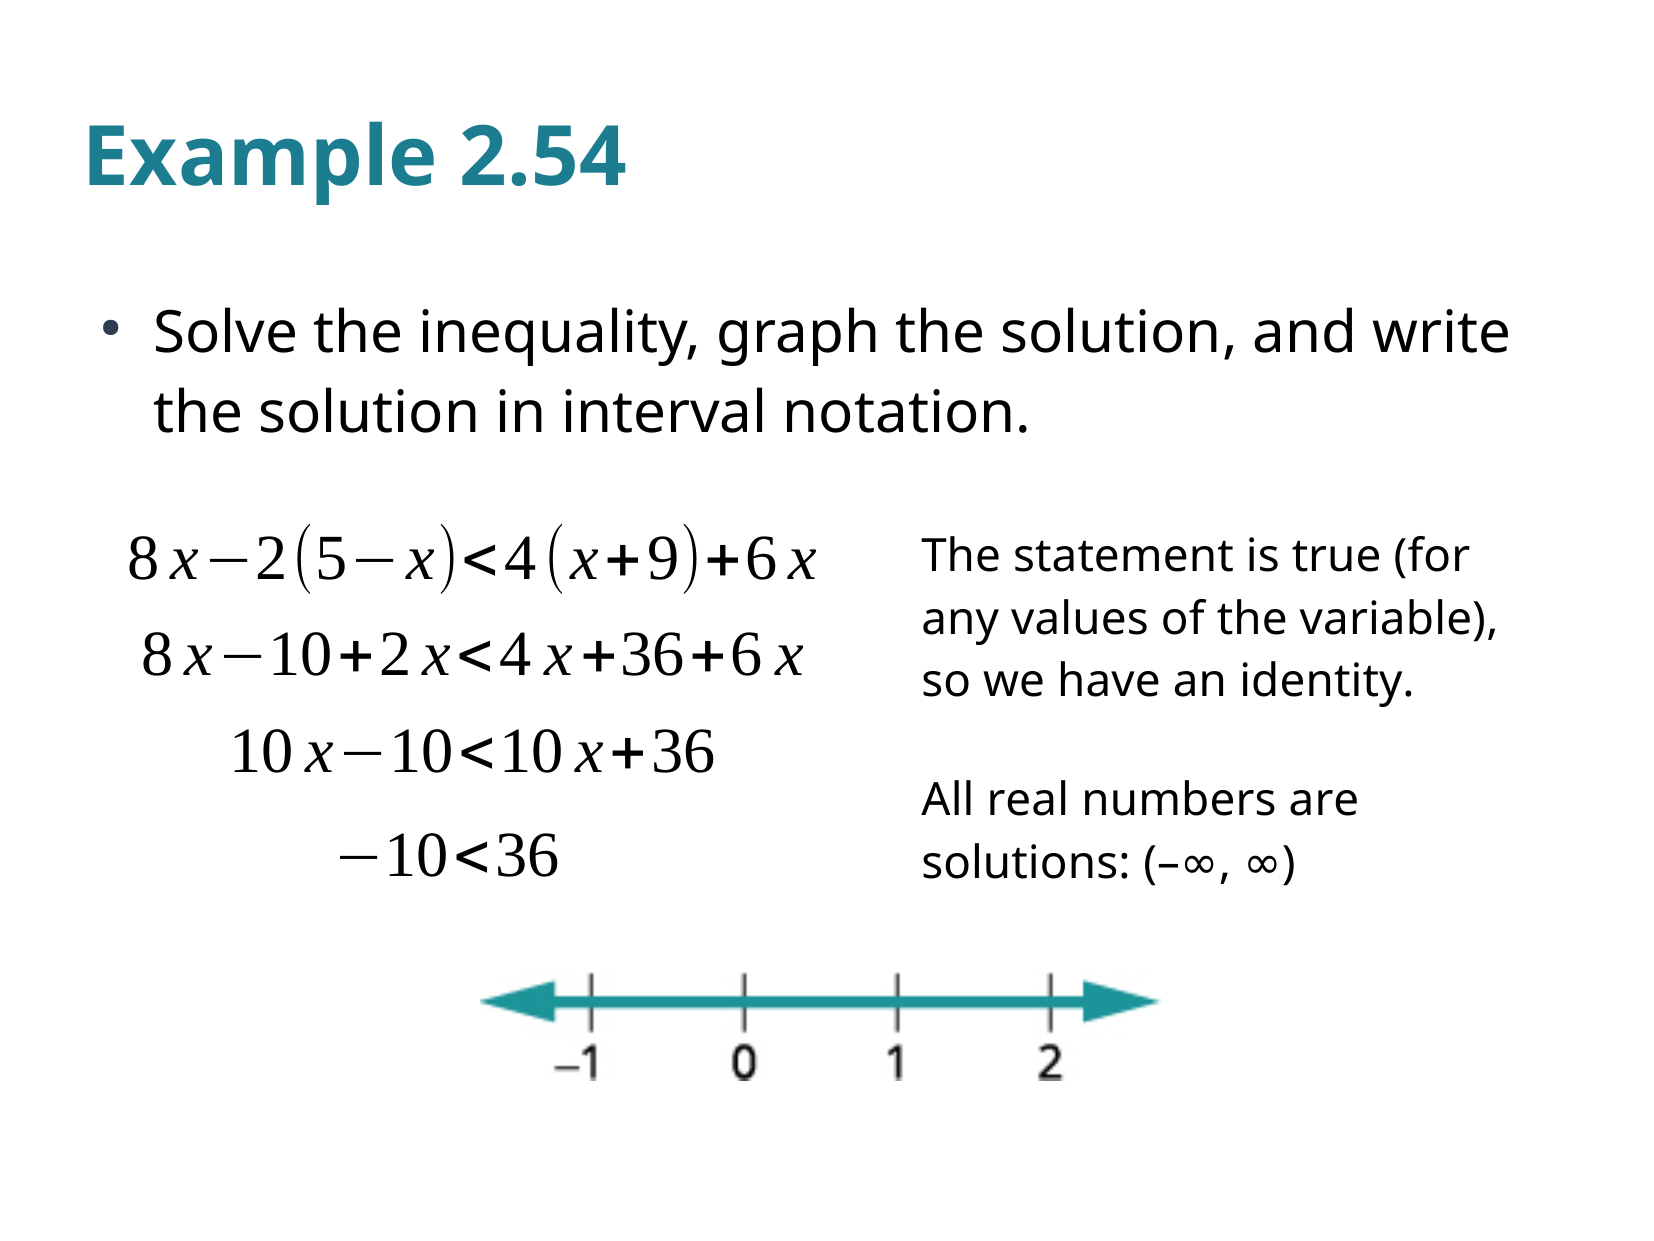

# Example 2.54
Solve the inequality, graph the solution, and write the solution in interval notation.
The statement is true (for any values of the variable), so we have an identity.
All real numbers are solutions: (–∞, ∞)